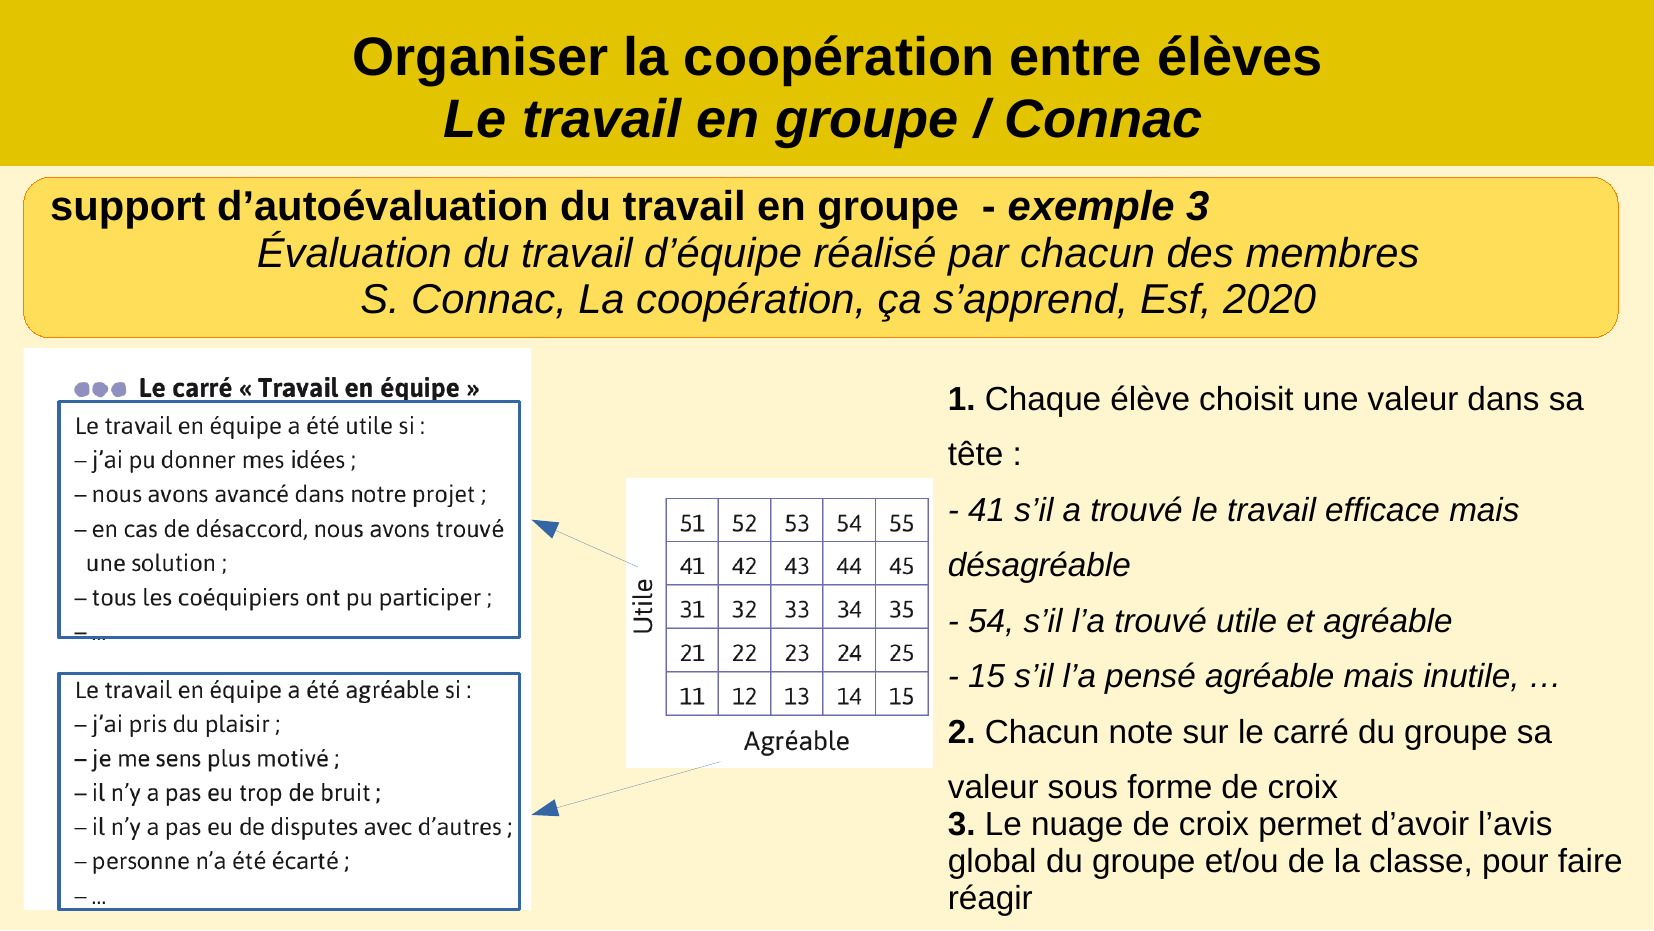

Organiser la coopération entre élèves
 Le travail en groupe / Connac
support d’autoévaluation du travail en groupe - exemple 3
Évaluation du travail d’équipe réalisé par chacun des membres
S. Connac, La coopération, ça s’apprend, Esf, 2020
1. Chaque élève choisit une valeur dans sa tête :
- 41 s’il a trouvé le travail efficace mais désagréable
- 54, s’il l’a trouvé utile et agréable
- 15 s’il l’a pensé agréable mais inutile, …
2. Chacun note sur le carré du groupe sa valeur sous forme de croix
3. Le nuage de croix permet d’avoir l’avis global du groupe et/ou de la classe, pour faire réagir